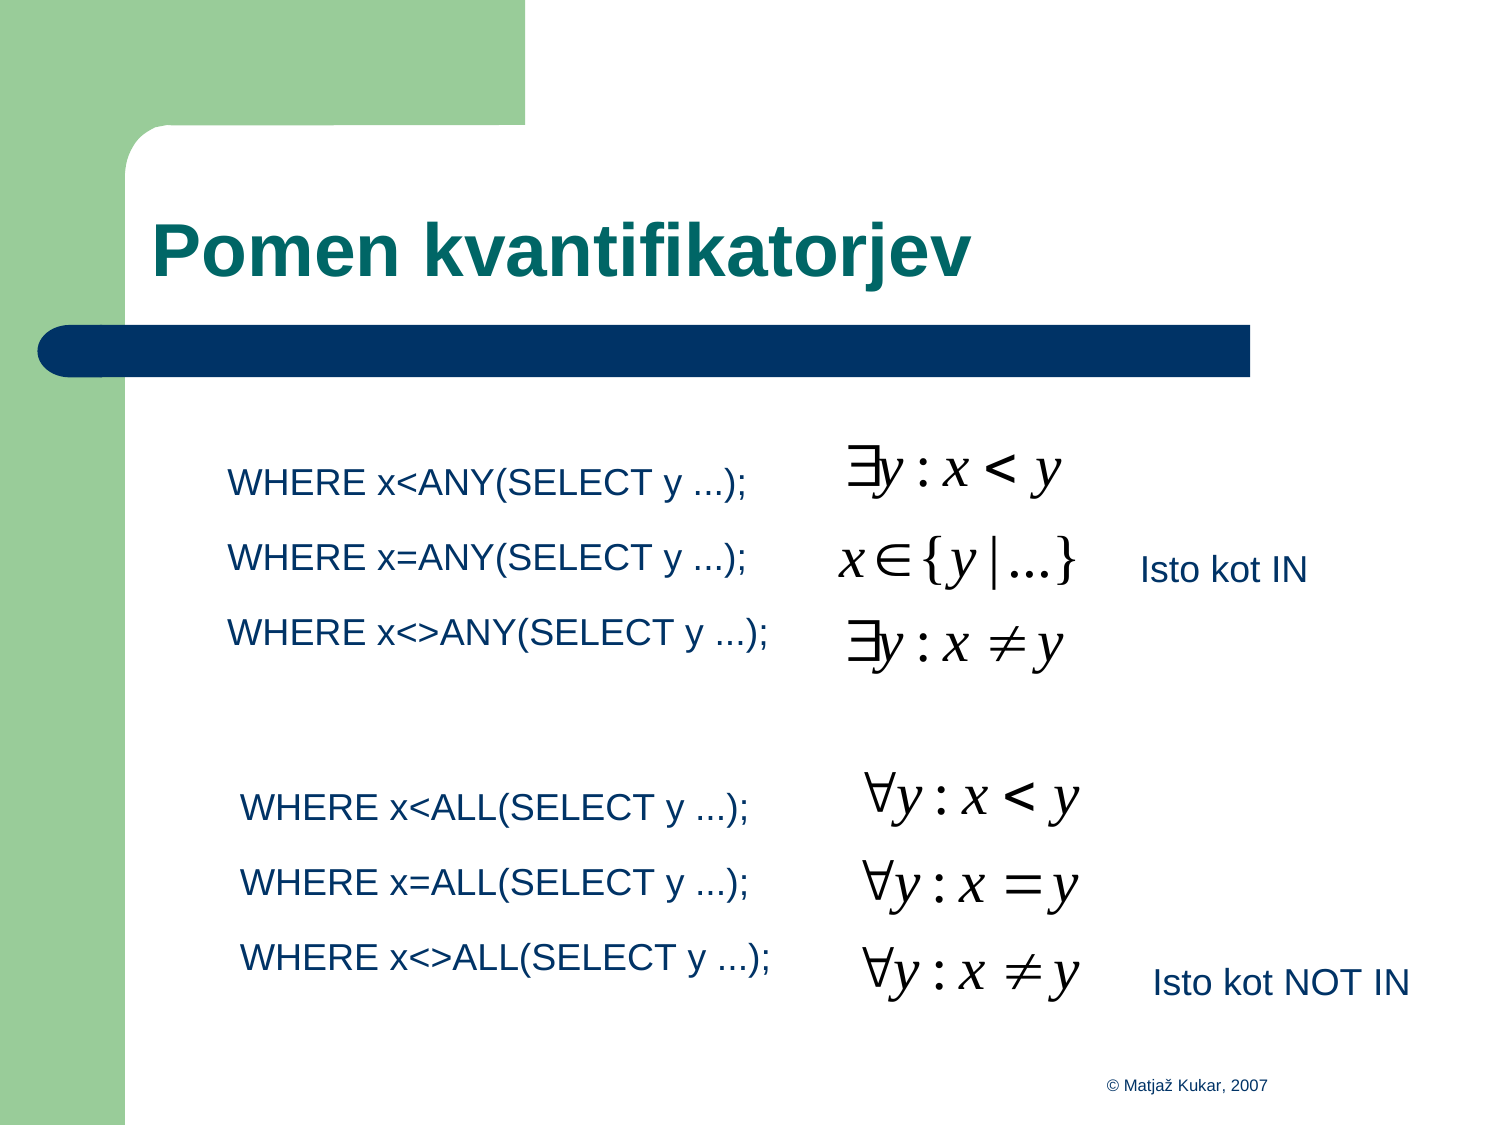

# Pomen kvantifikatorjev
WHERE x<ANY(SELECT y ...);
WHERE x=ANY(SELECT y ...);
WHERE x<>ANY(SELECT y ...);
Isto kot IN
WHERE x<ALL(SELECT y ...);
WHERE x=ALL(SELECT y ...);
WHERE x<>ALL(SELECT y ...);
Isto kot NOT IN
© Matjaž Kukar, 2007